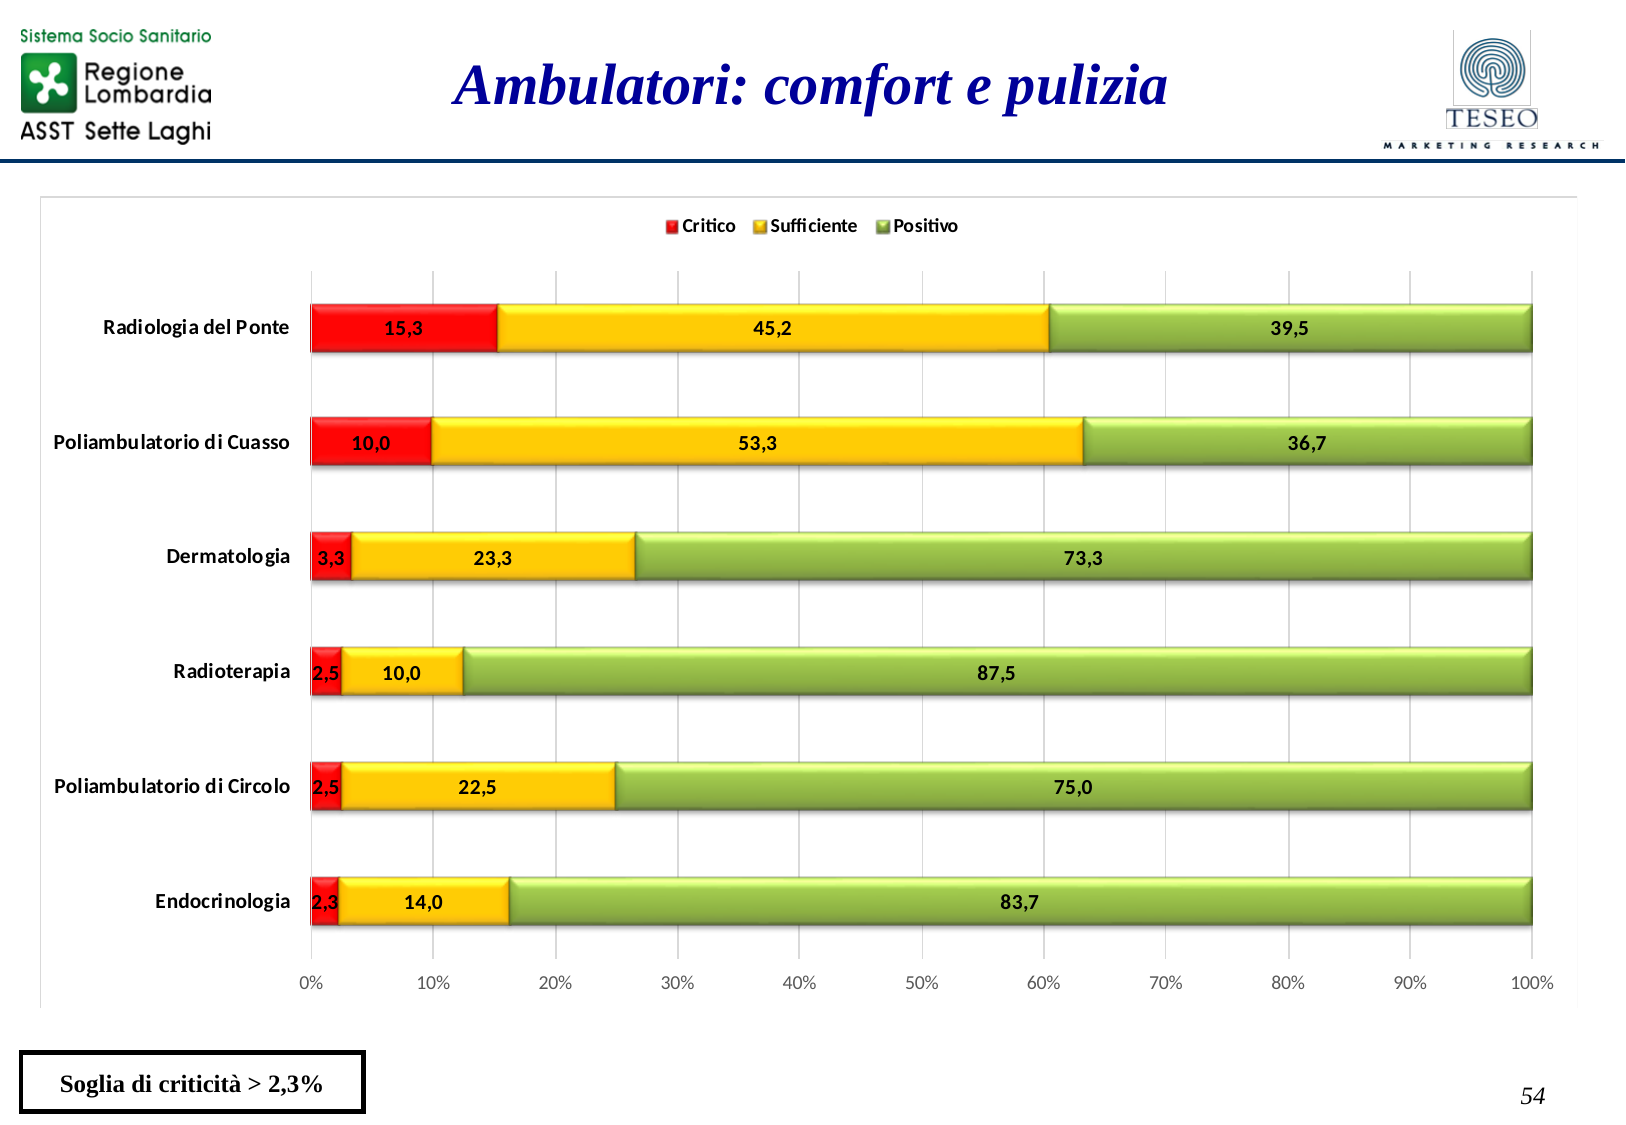

Ambulatori: comfort e pulizia
Soglia di criticità > 2,3%